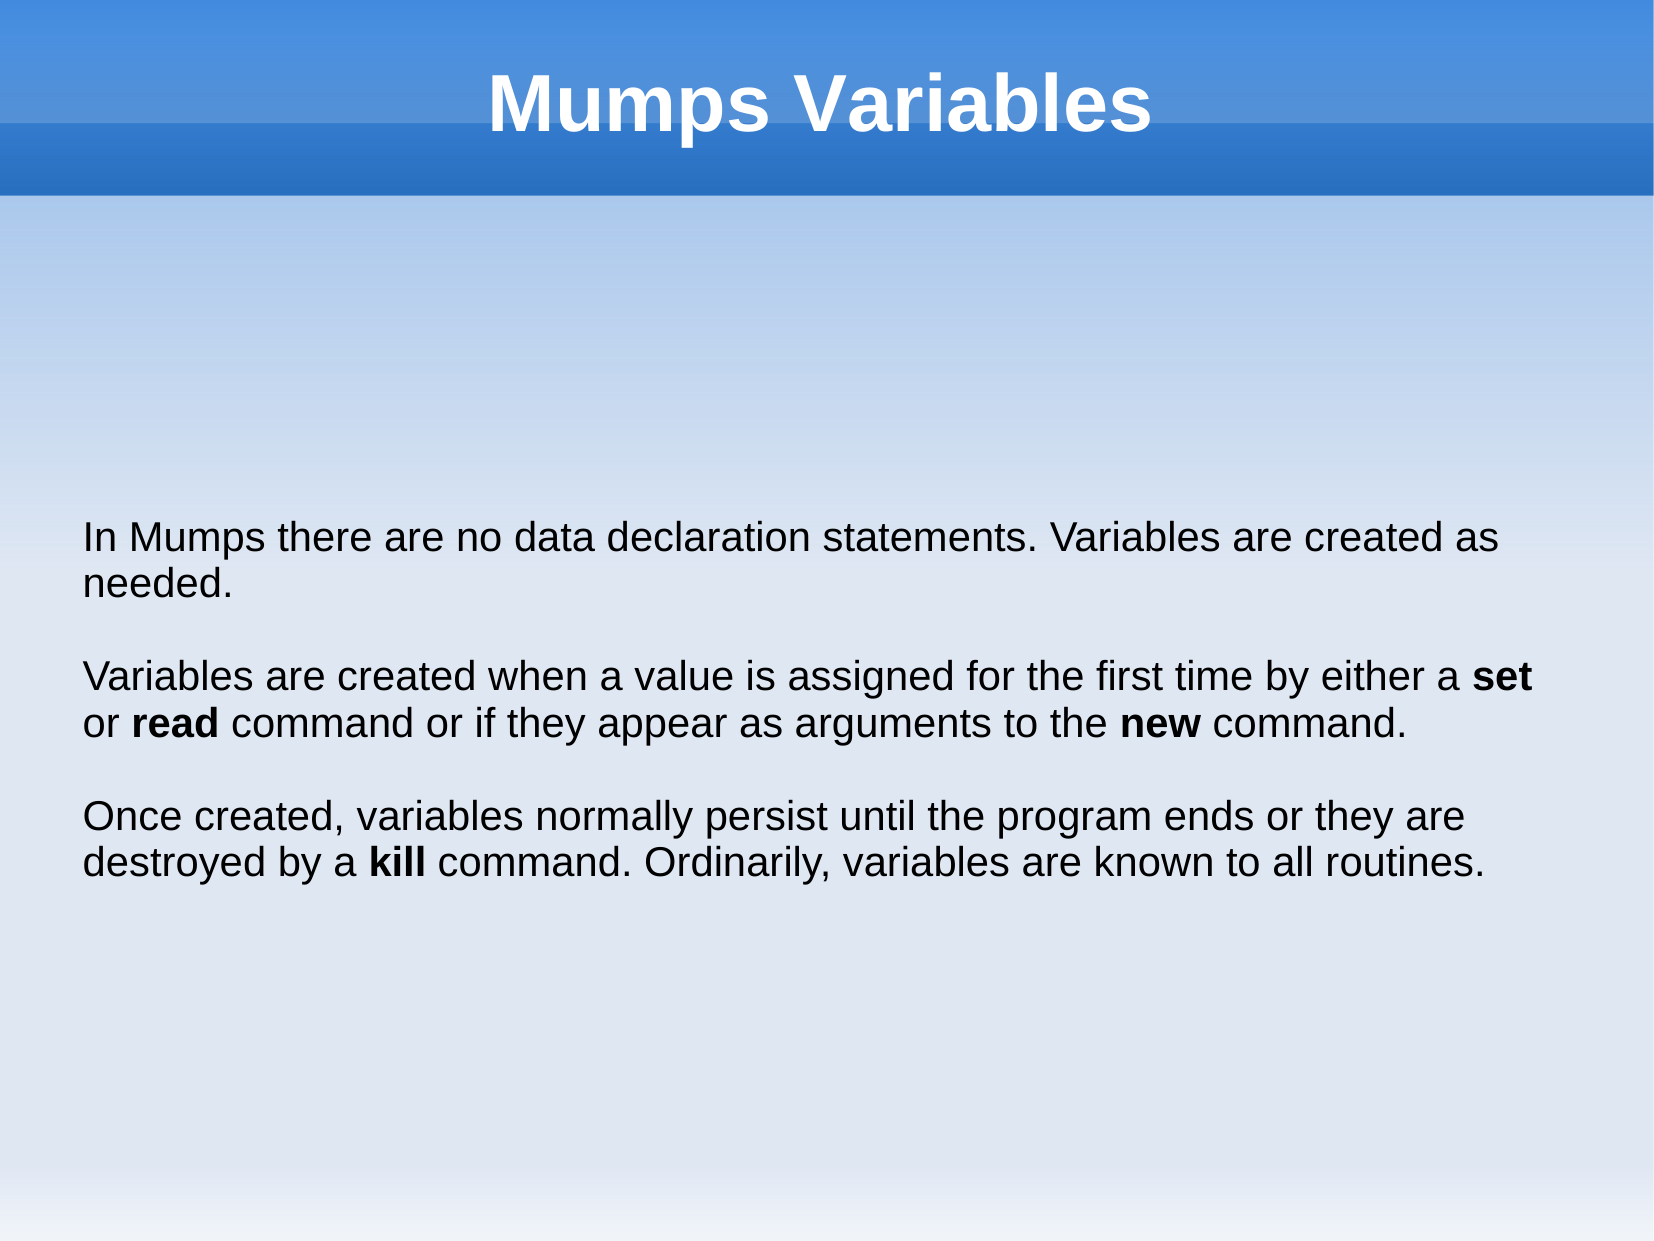

# Mumps Variables
In Mumps there are no data declaration statements. Variables are created as needed.
Variables are created when a value is assigned for the first time by either a set or read command or if they appear as arguments to the new command.
Once created, variables normally persist until the program ends or they are destroyed by a kill command. Ordinarily, variables are known to all routines.